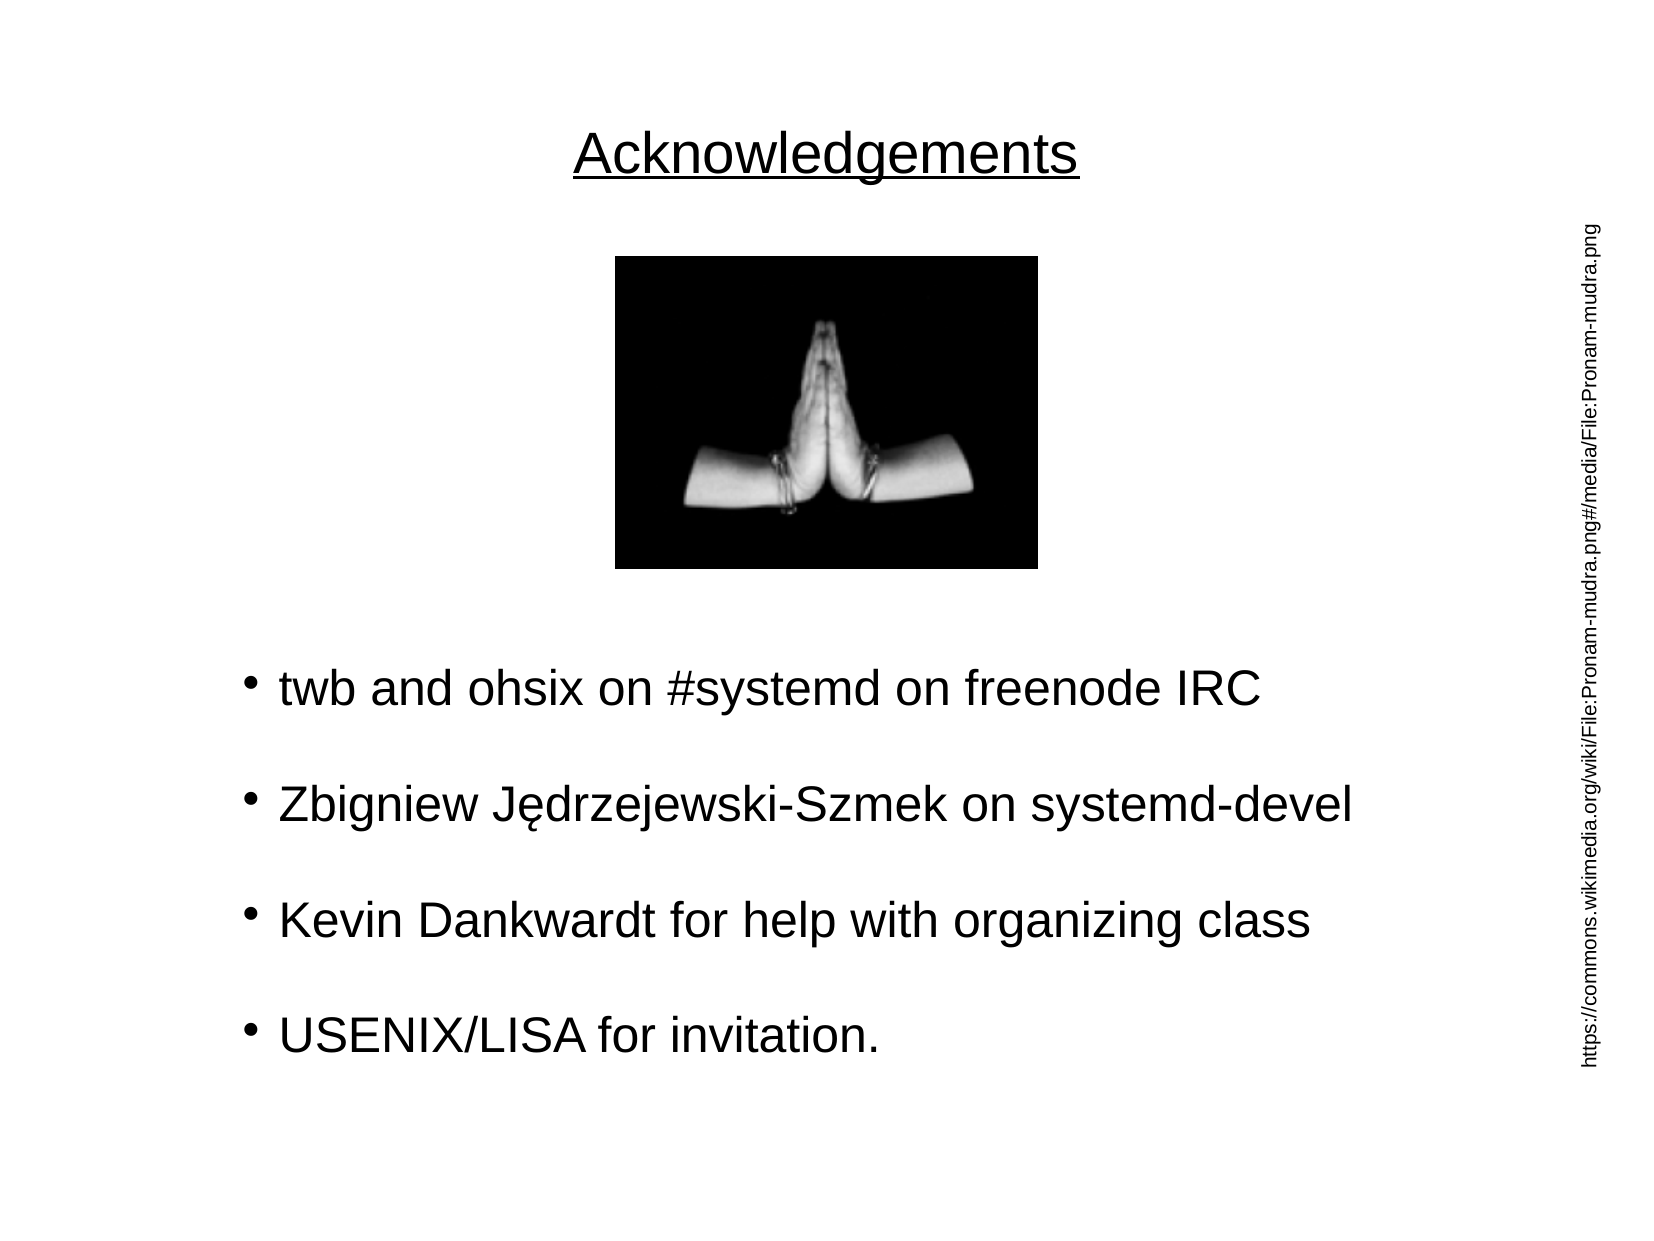

# Acknowledgements
https://commons.wikimedia.org/wiki/File:Pronam-mudra.png#/media/File:Pronam-mudra.png
twb and ohsix on #systemd on freenode IRC
Zbigniew Jędrzejewski-Szmek on systemd-devel
Kevin Dankwardt for help with organizing class
USENIX/LISA for invitation.